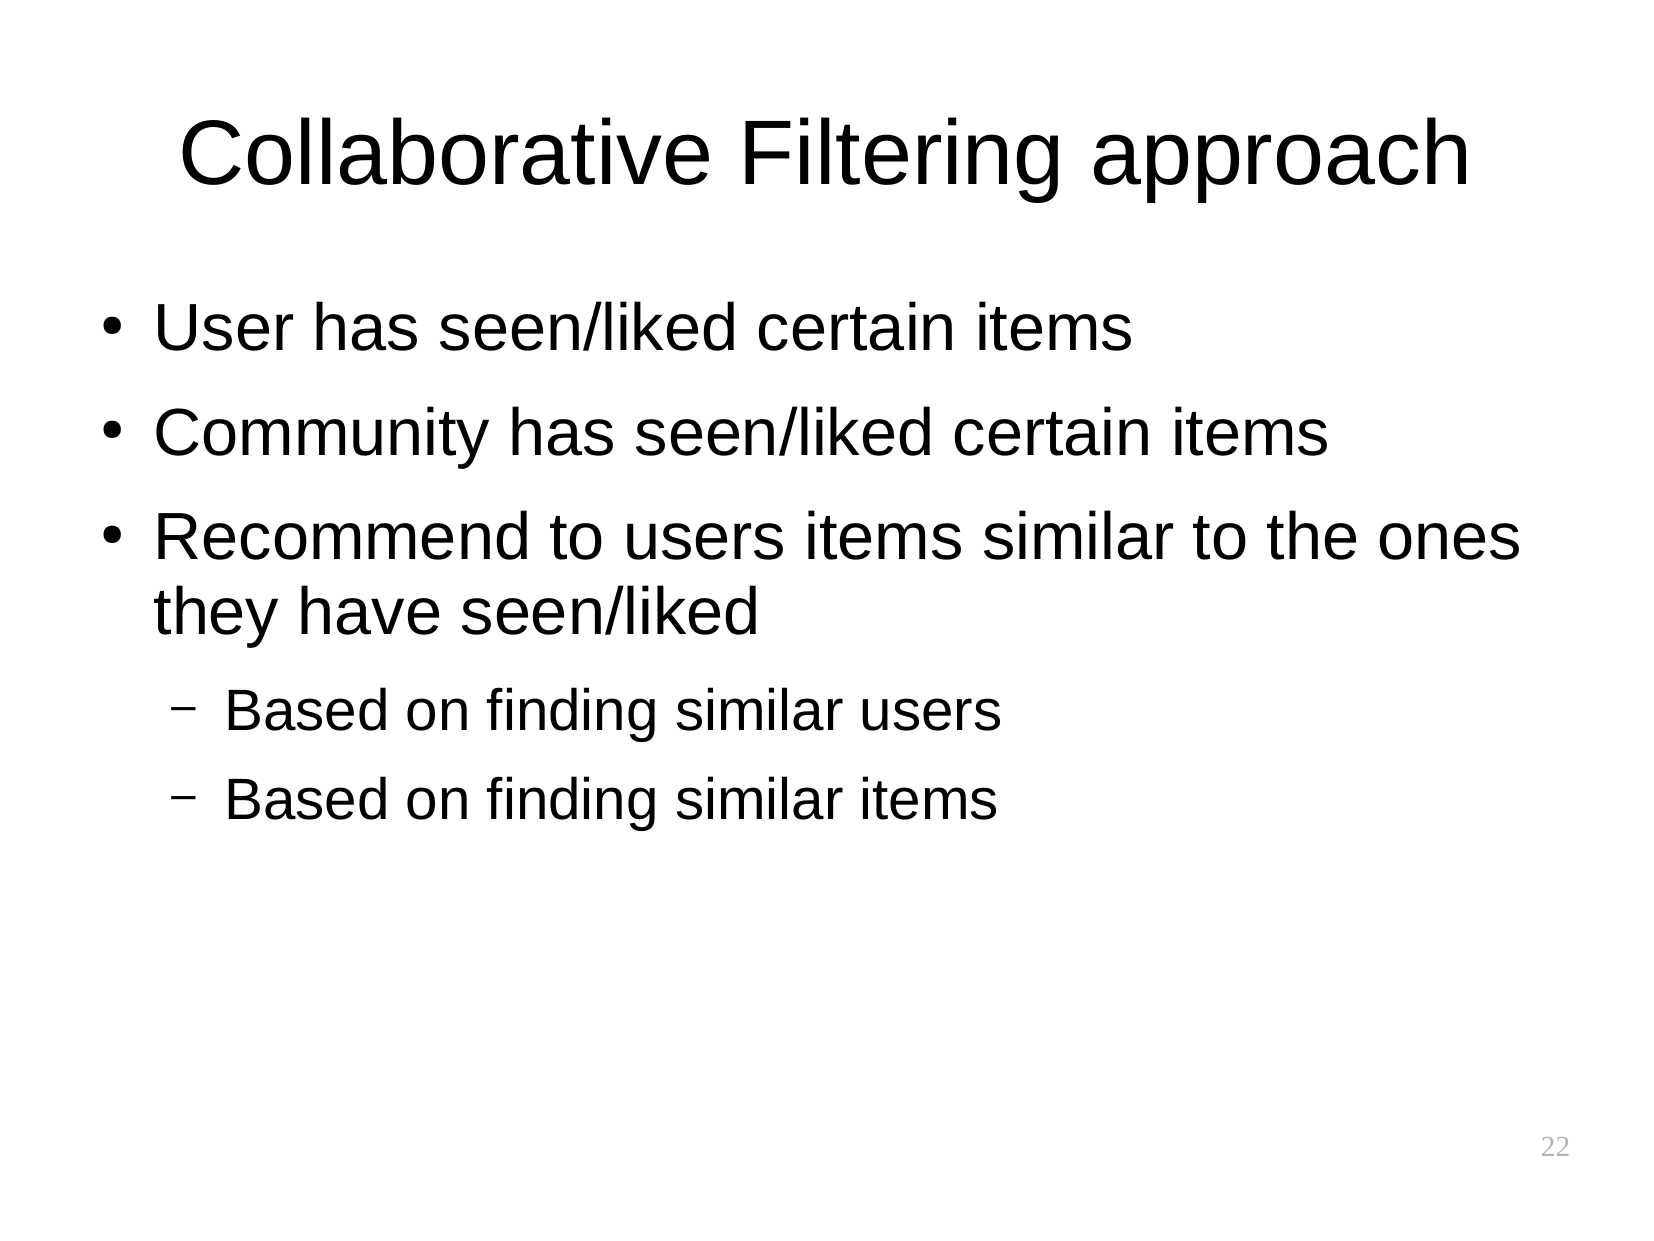

# Collaborative Filtering approach
User has seen/liked certain items
Community has seen/liked certain items
Recommend to users items similar to the ones they have seen/liked
Based on finding similar users
Based on finding similar items
22